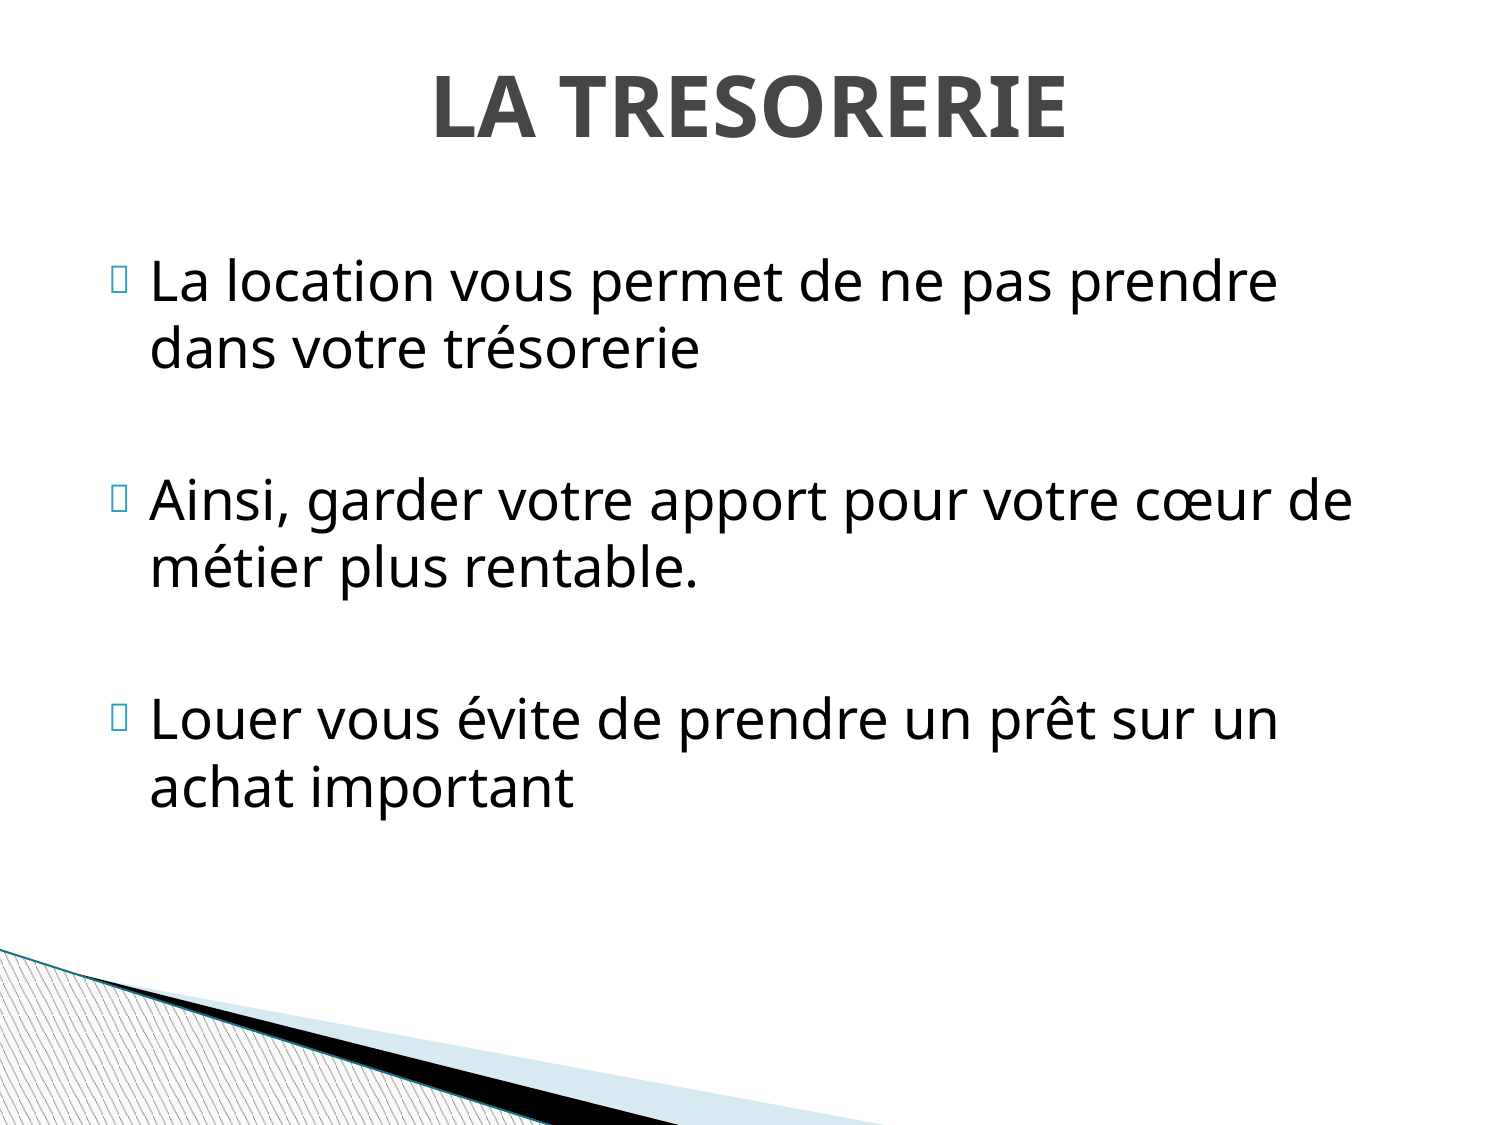

LA TRESORERIE
# La location vous permet de ne pas prendre dans votre trésorerie
Ainsi, garder votre apport pour votre cœur de métier plus rentable.
Louer vous évite de prendre un prêt sur un achat important